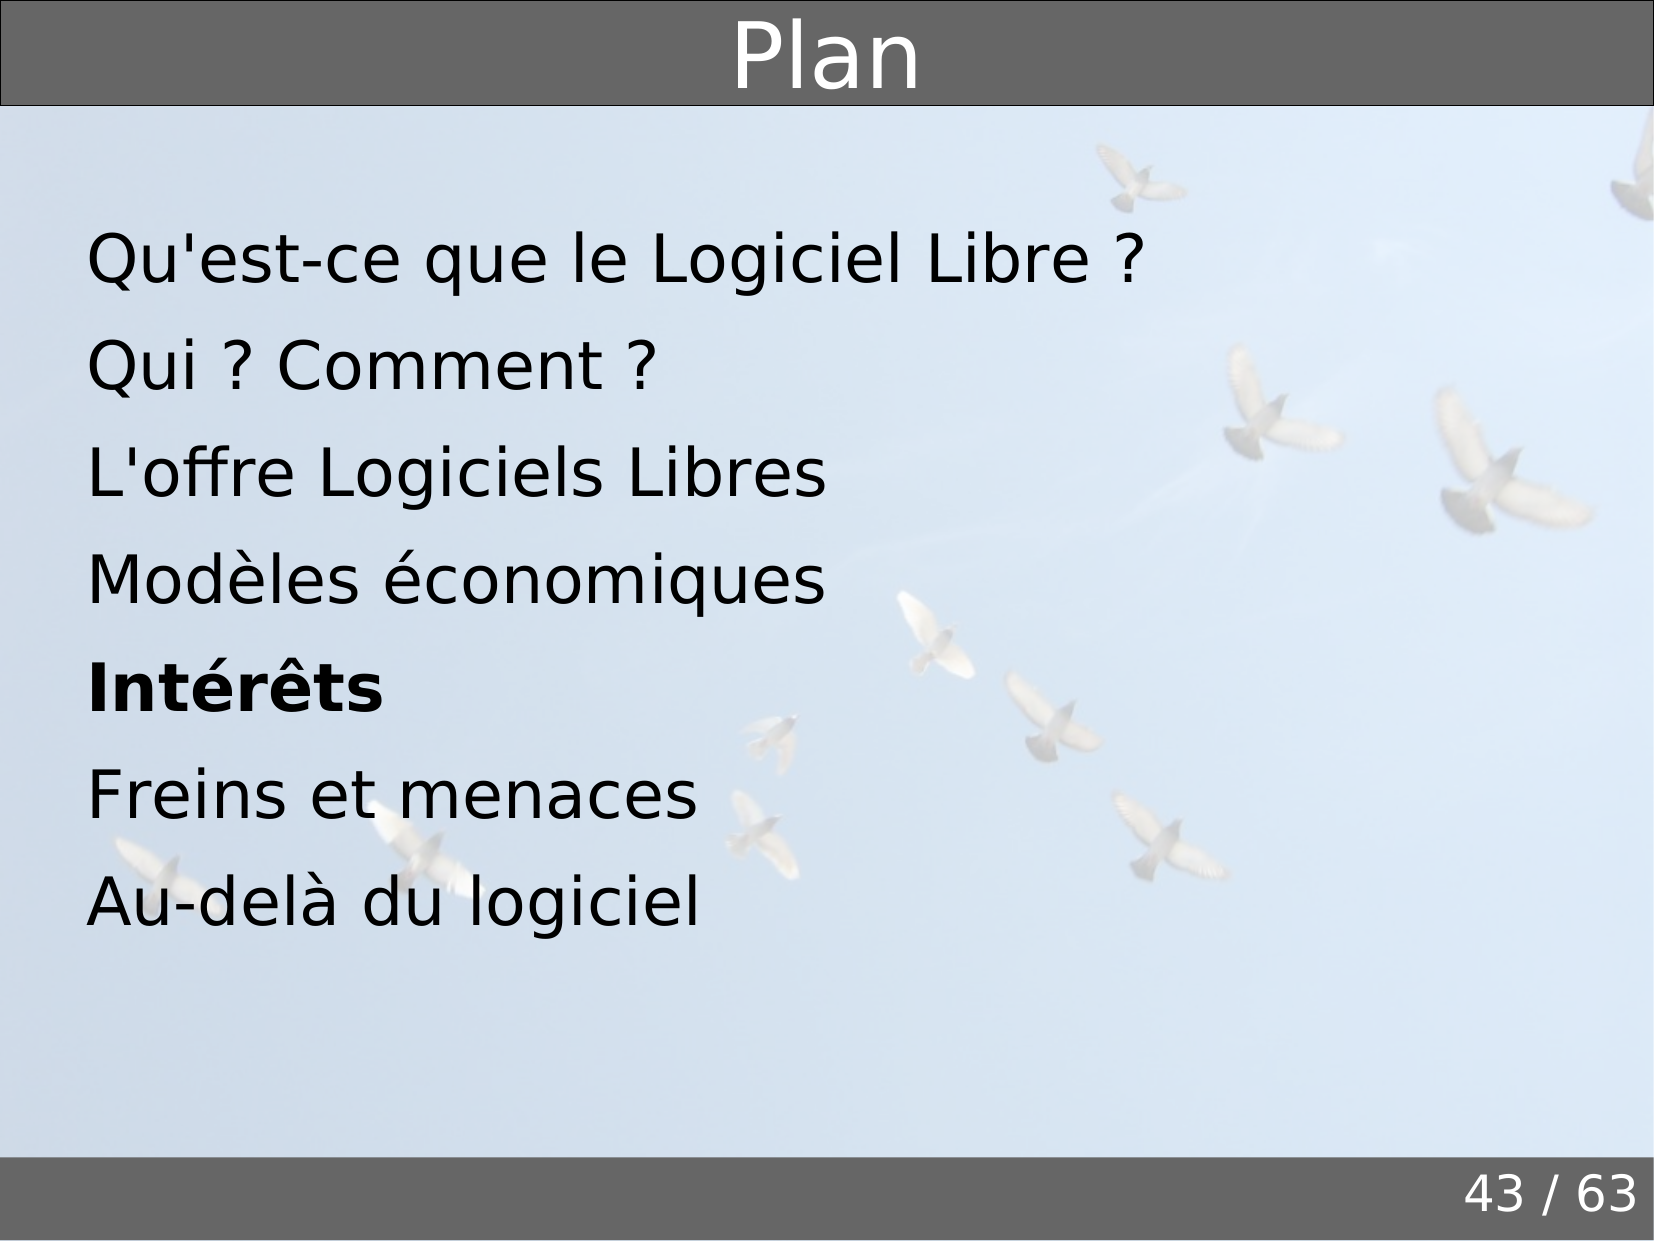

# Plan
Qu'est-ce que le Logiciel Libre ?
Qui ? Comment ?
L'offre Logiciels Libres
Modèles économiques
Intérêts
Freins et menaces
Au-delà du logiciel